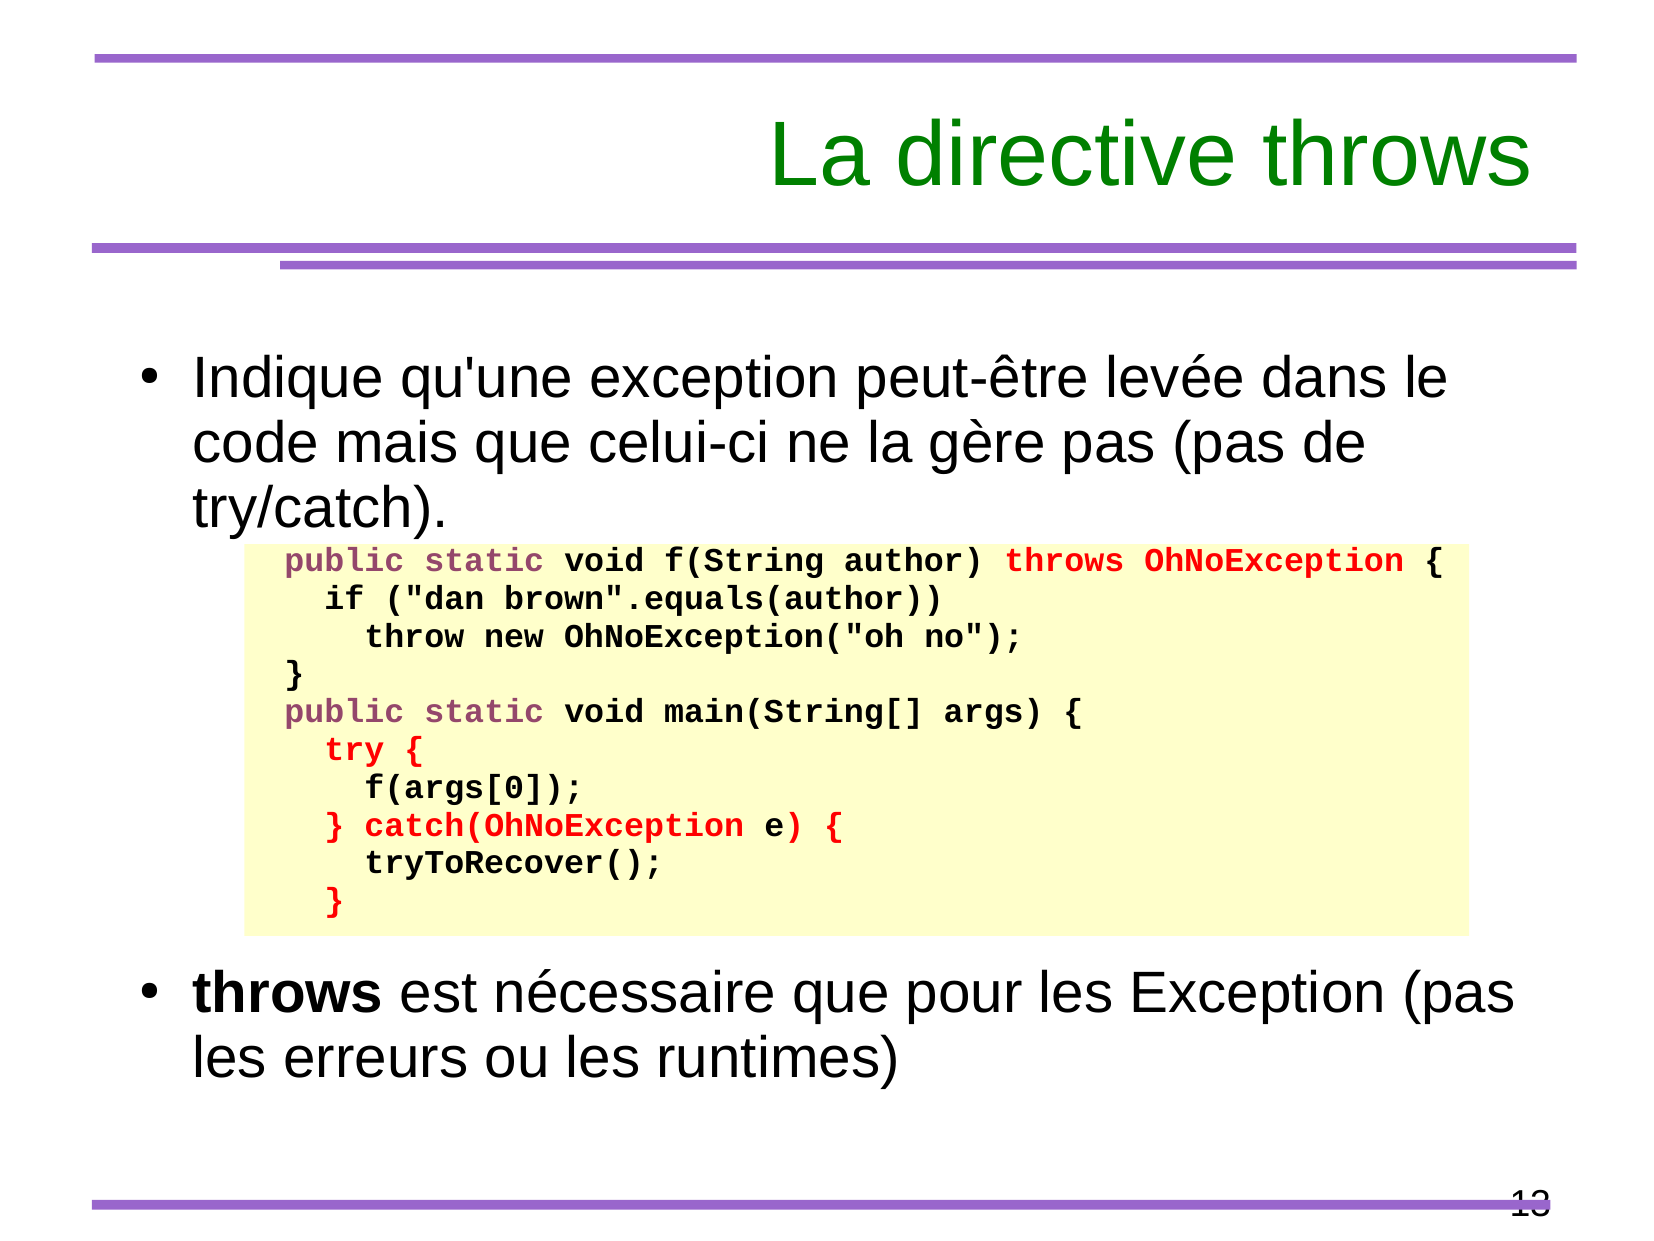

# La directive throws
Indique qu'une exception peut-être levée dans le code mais que celui-ci ne la gère pas (pas de try/catch).
throws est nécessaire que pour les Exception (pas les erreurs ou les runtimes)
 public static void f(String author) throws OhNoException {
 if ("dan brown".equals(author))
 throw new OhNoException("oh no");
 }
 public static void main(String[] args) {
 try {
 f(args[0]);
 } catch(OhNoException e) {
 tryToRecover();
 }